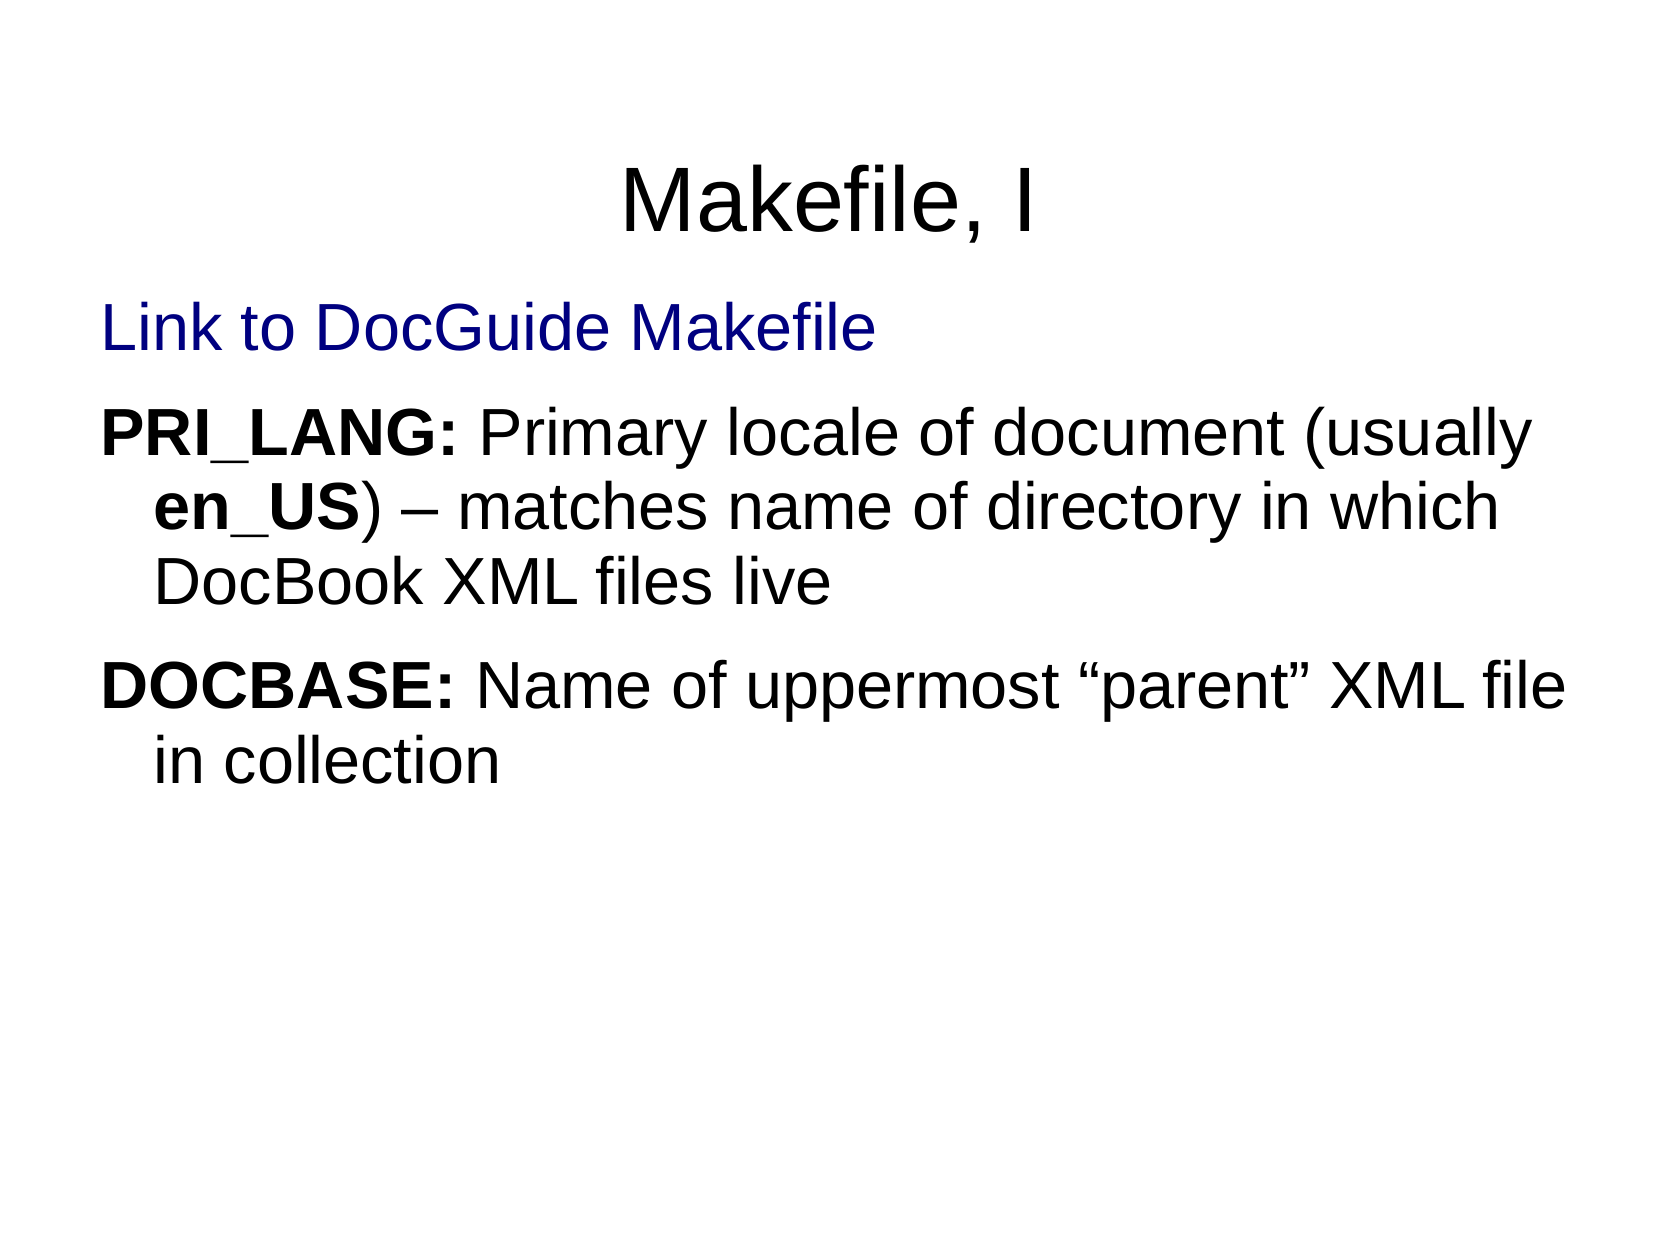

# Makefile, I
Link to DocGuide Makefile
PRI_LANG: Primary locale of document (usually en_US) – matches name of directory in which DocBook XML files live
DOCBASE: Name of uppermost “parent” XML file in collection